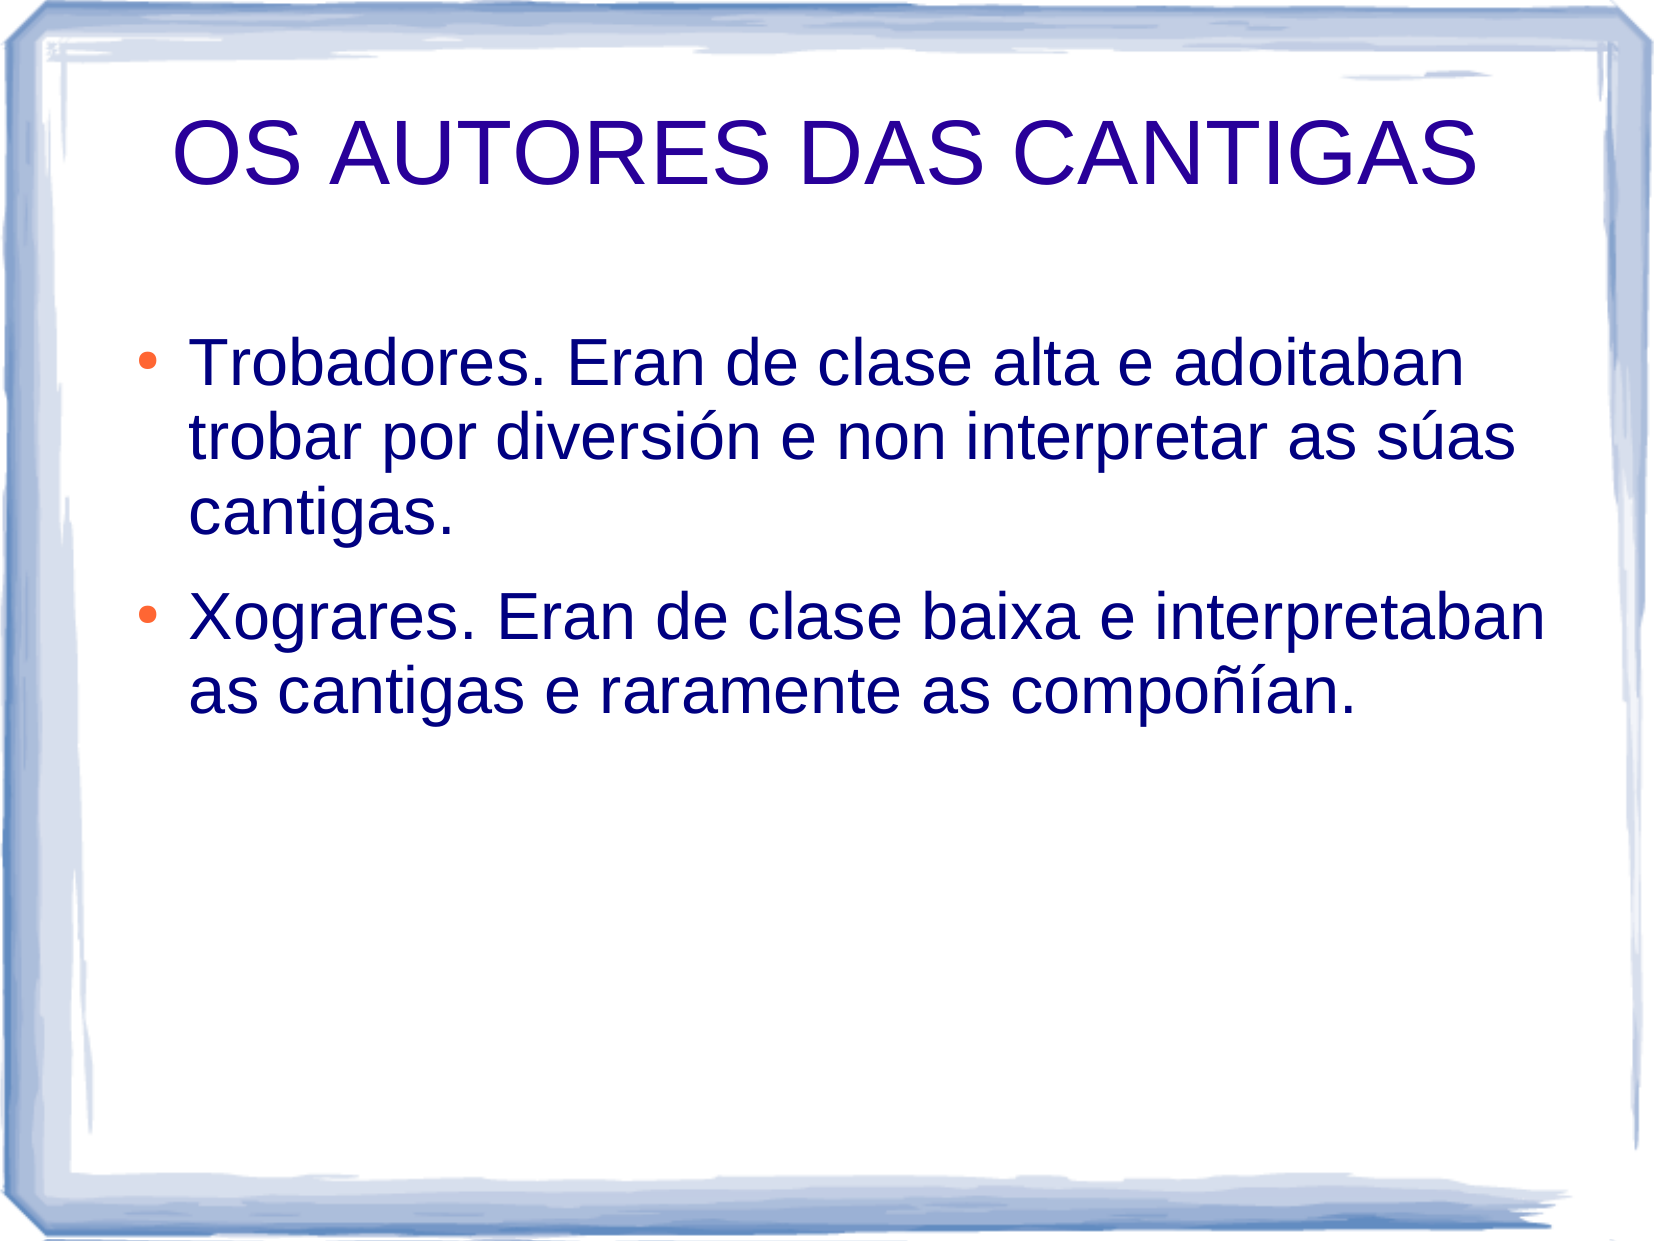

# OS AUTORES DAS CANTIGAS
Trobadores. Eran de clase alta e adoitaban trobar por diversión e non interpretar as súas cantigas.
Xograres. Eran de clase baixa e interpretaban as cantigas e raramente as compoñían.